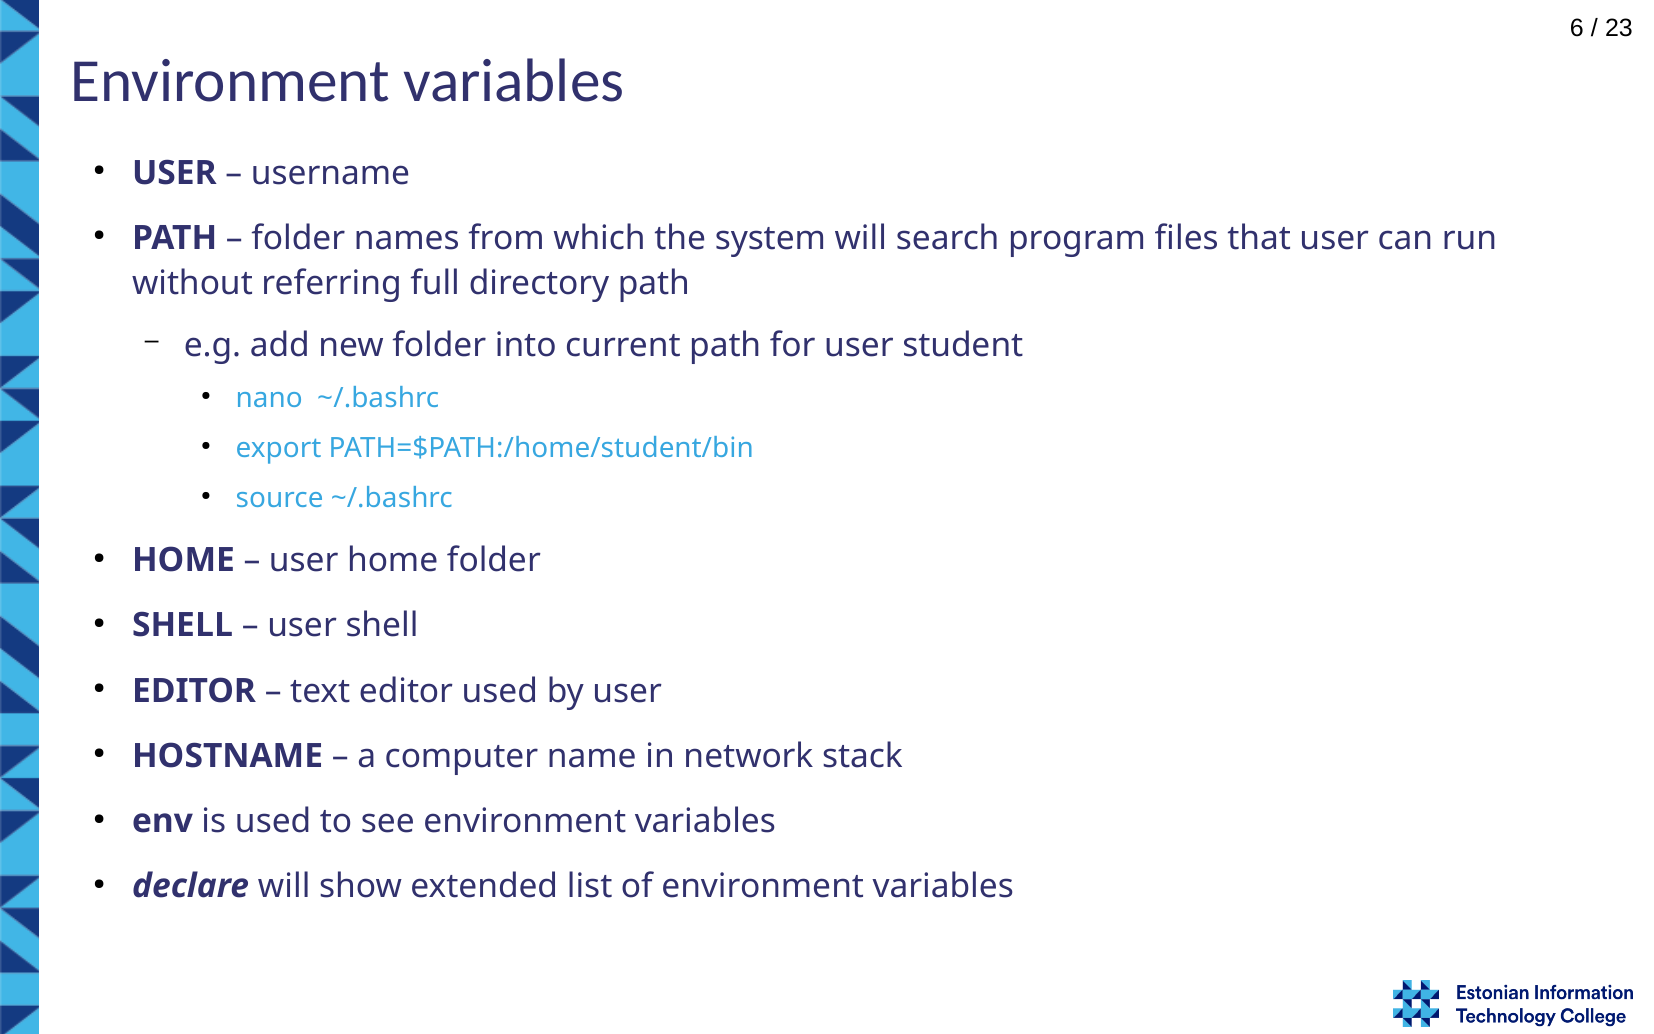

# Environment variables
USER – username
PATH – folder names from which the system will search program files that user can run without referring full directory path
e.g. add new folder into current path for user student
nano ~/.bashrc
export PATH=$PATH:/home/student/bin
source ~/.bashrc
HOME – user home folder
SHELL – user shell
EDITOR – text editor used by user
HOSTNAME – a computer name in network stack
env is used to see environment variables
declare will show extended list of environment variables